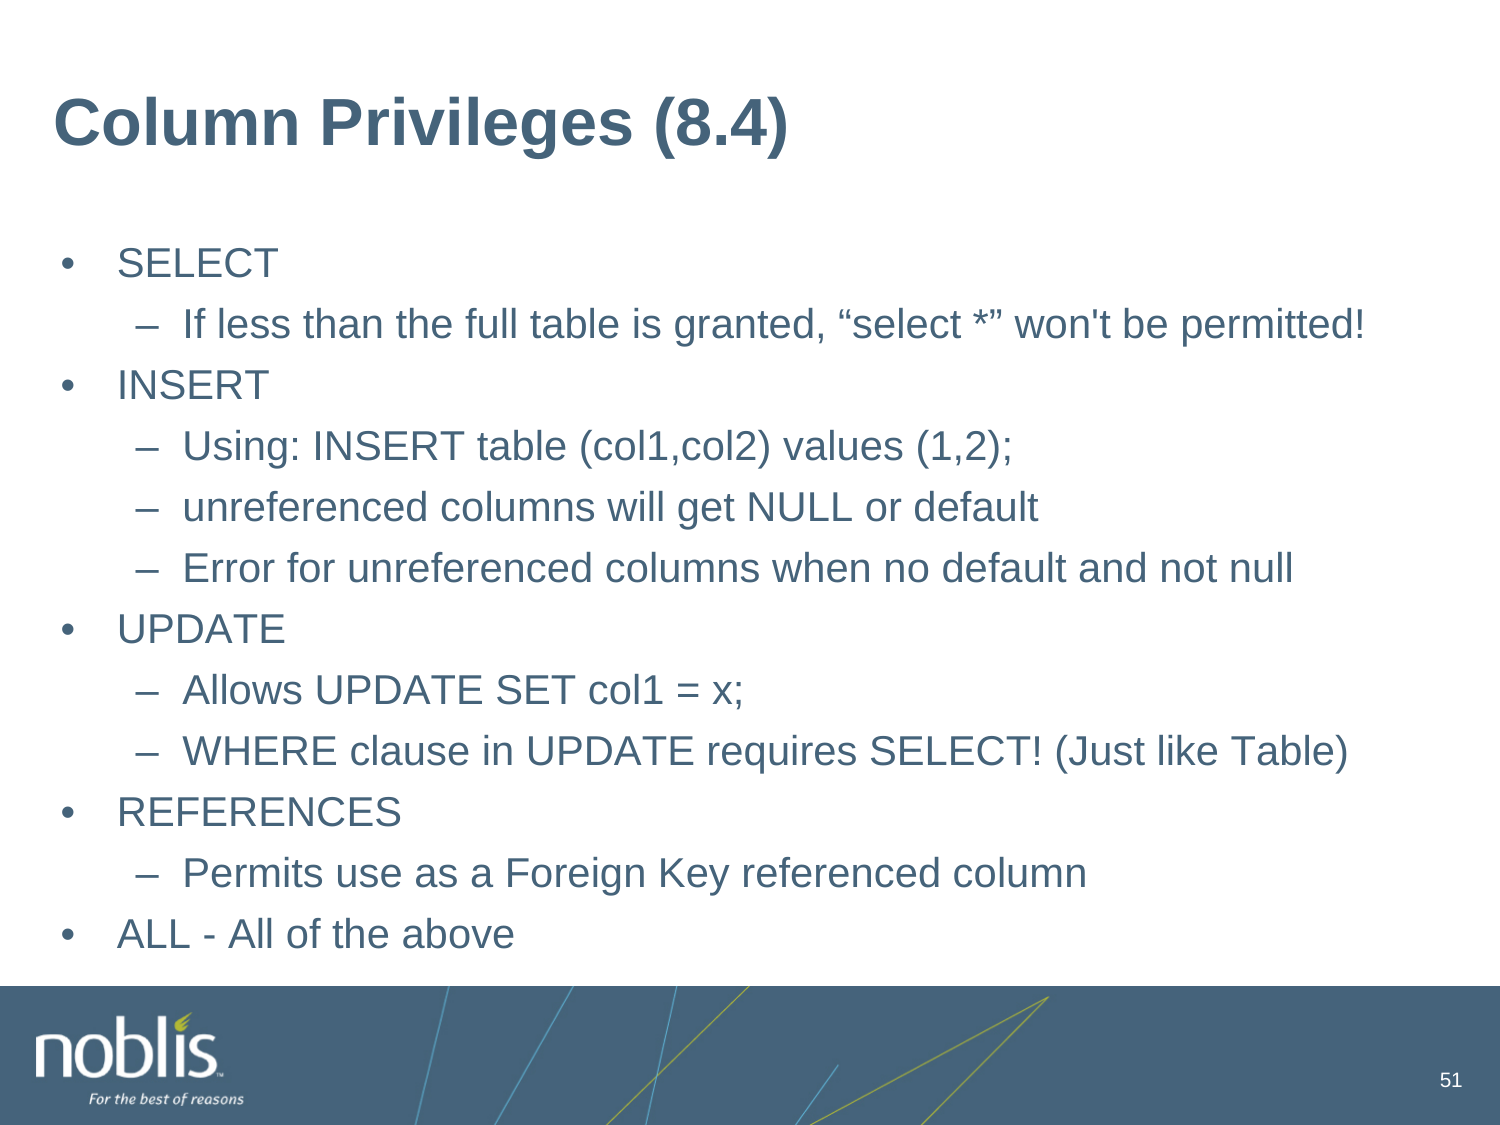

# Column Privileges (8.4)
SELECT
If less than the full table is granted, “select *” won't be permitted!
INSERT
Using: INSERT table (col1,col2) values (1,2);
unreferenced columns will get NULL or default
Error for unreferenced columns when no default and not null
UPDATE
Allows UPDATE SET col1 = x;
WHERE clause in UPDATE requires SELECT! (Just like Table)
REFERENCES
Permits use as a Foreign Key referenced column
ALL - All of the above